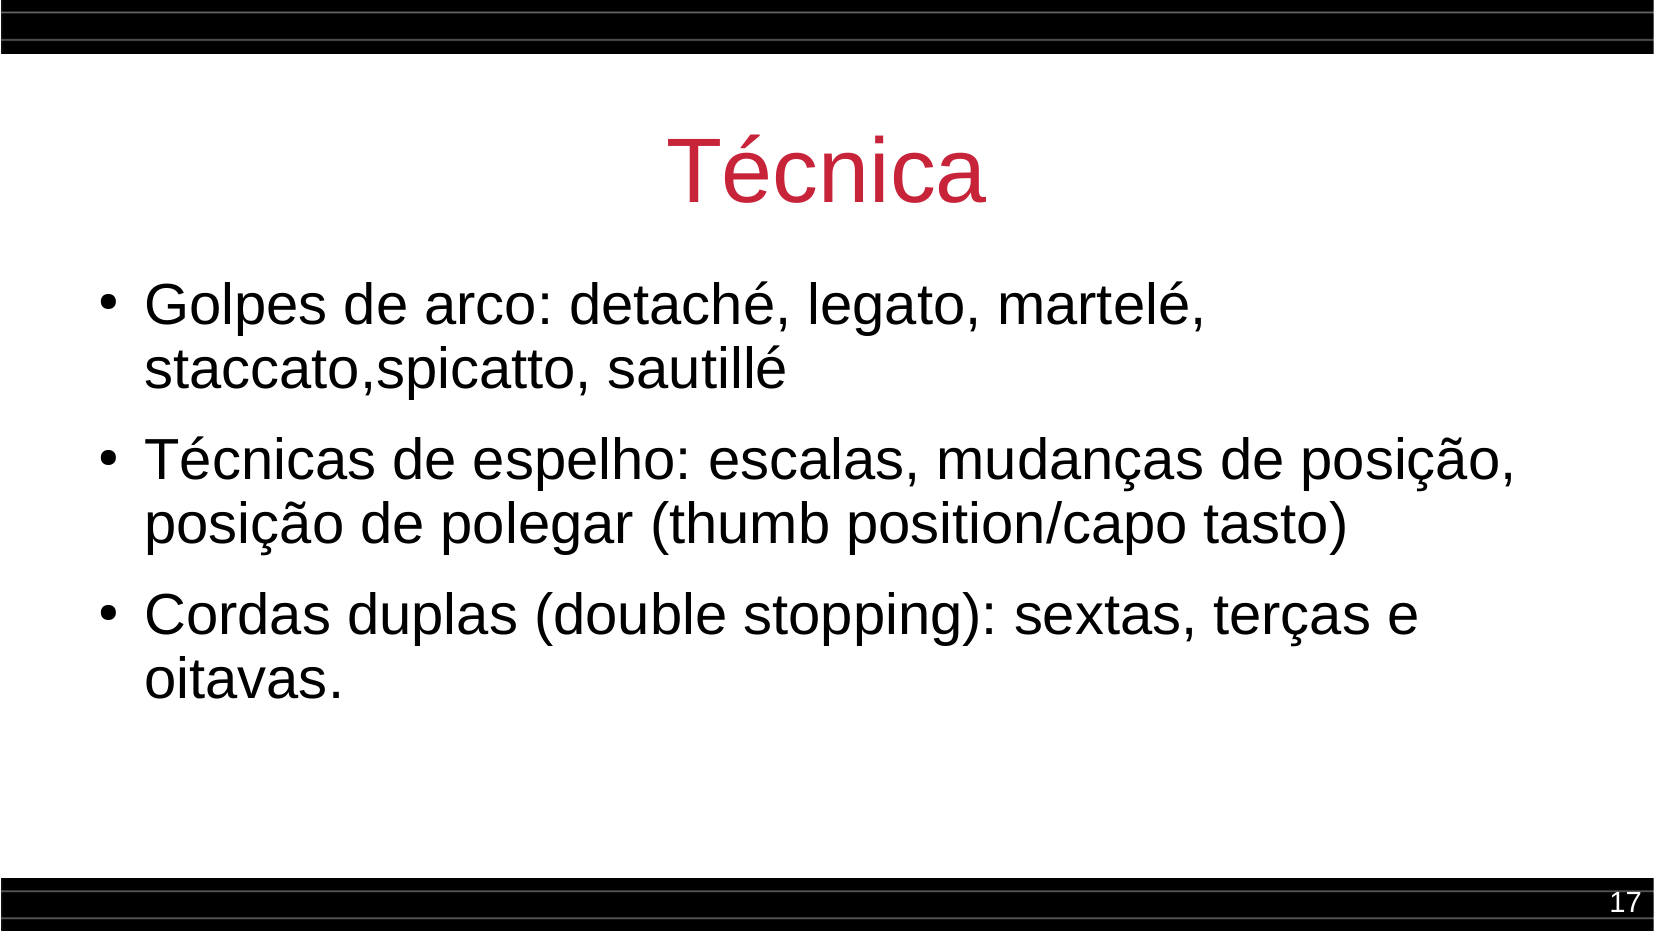

# Técnica
Golpes de arco: detaché, legato, martelé, staccato,spicatto, sautillé
Técnicas de espelho: escalas, mudanças de posição, posição de polegar (thumb position/capo tasto)
Cordas duplas (double stopping): sextas, terças e oitavas.